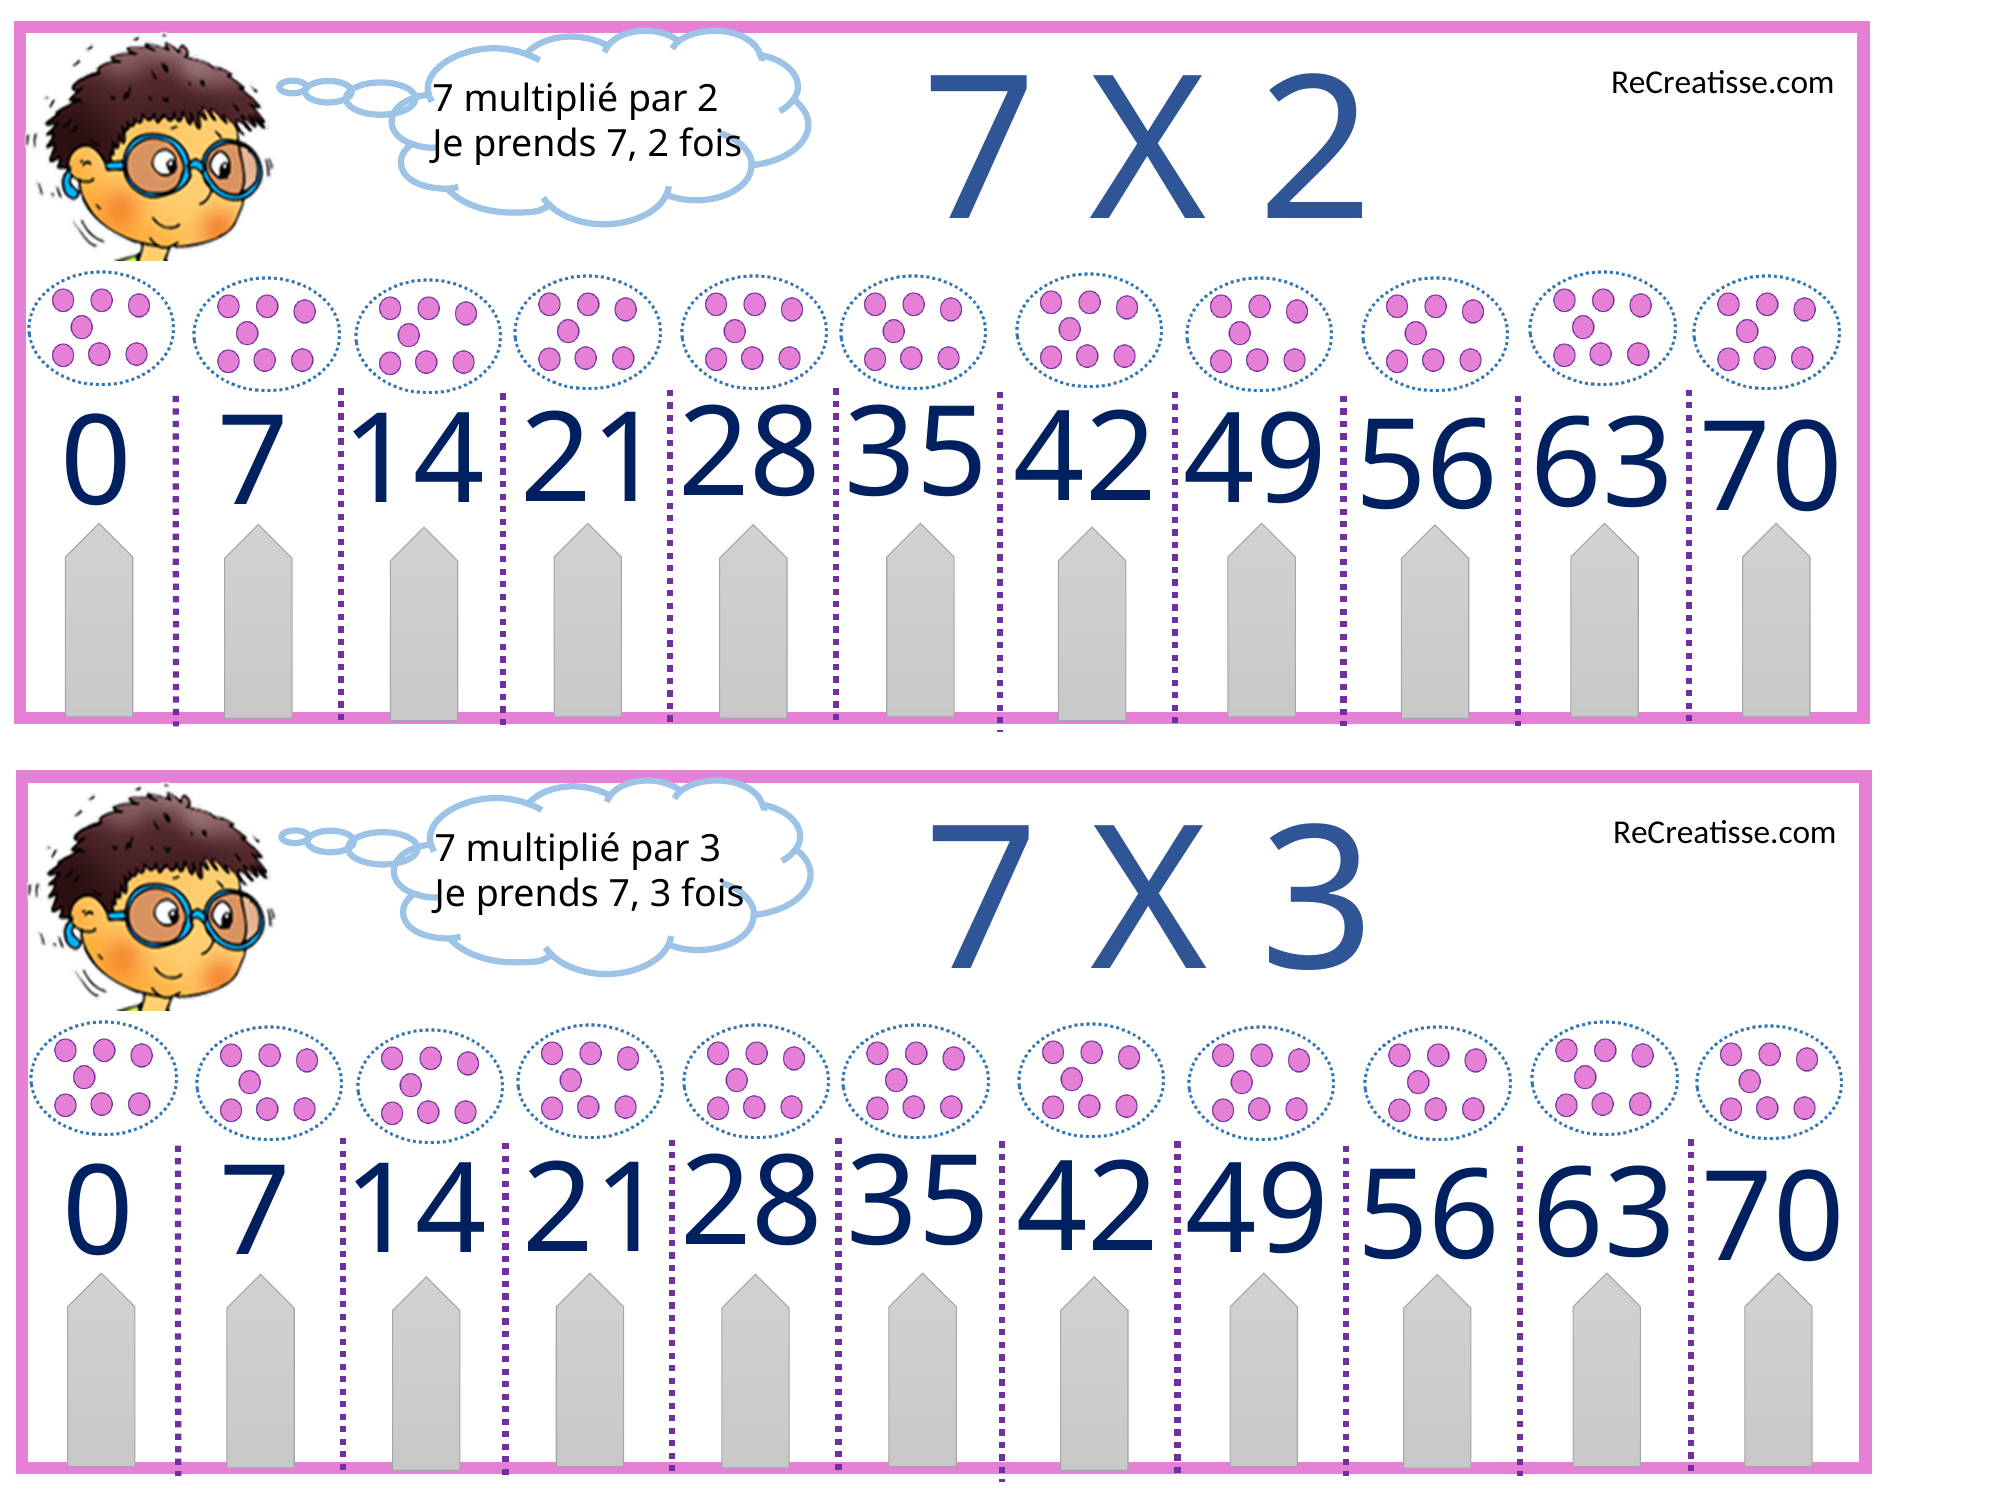

7 X 2
ReCreatisse.com
7 multiplié par 2
Je prends 7, 2 fois
28
35
42
21
49
14
0
7
63
56
70
7 X 3
ReCreatisse.com
7 multiplié par 3
Je prends 7, 3 fois
28
35
42
21
49
14
0
7
63
56
70